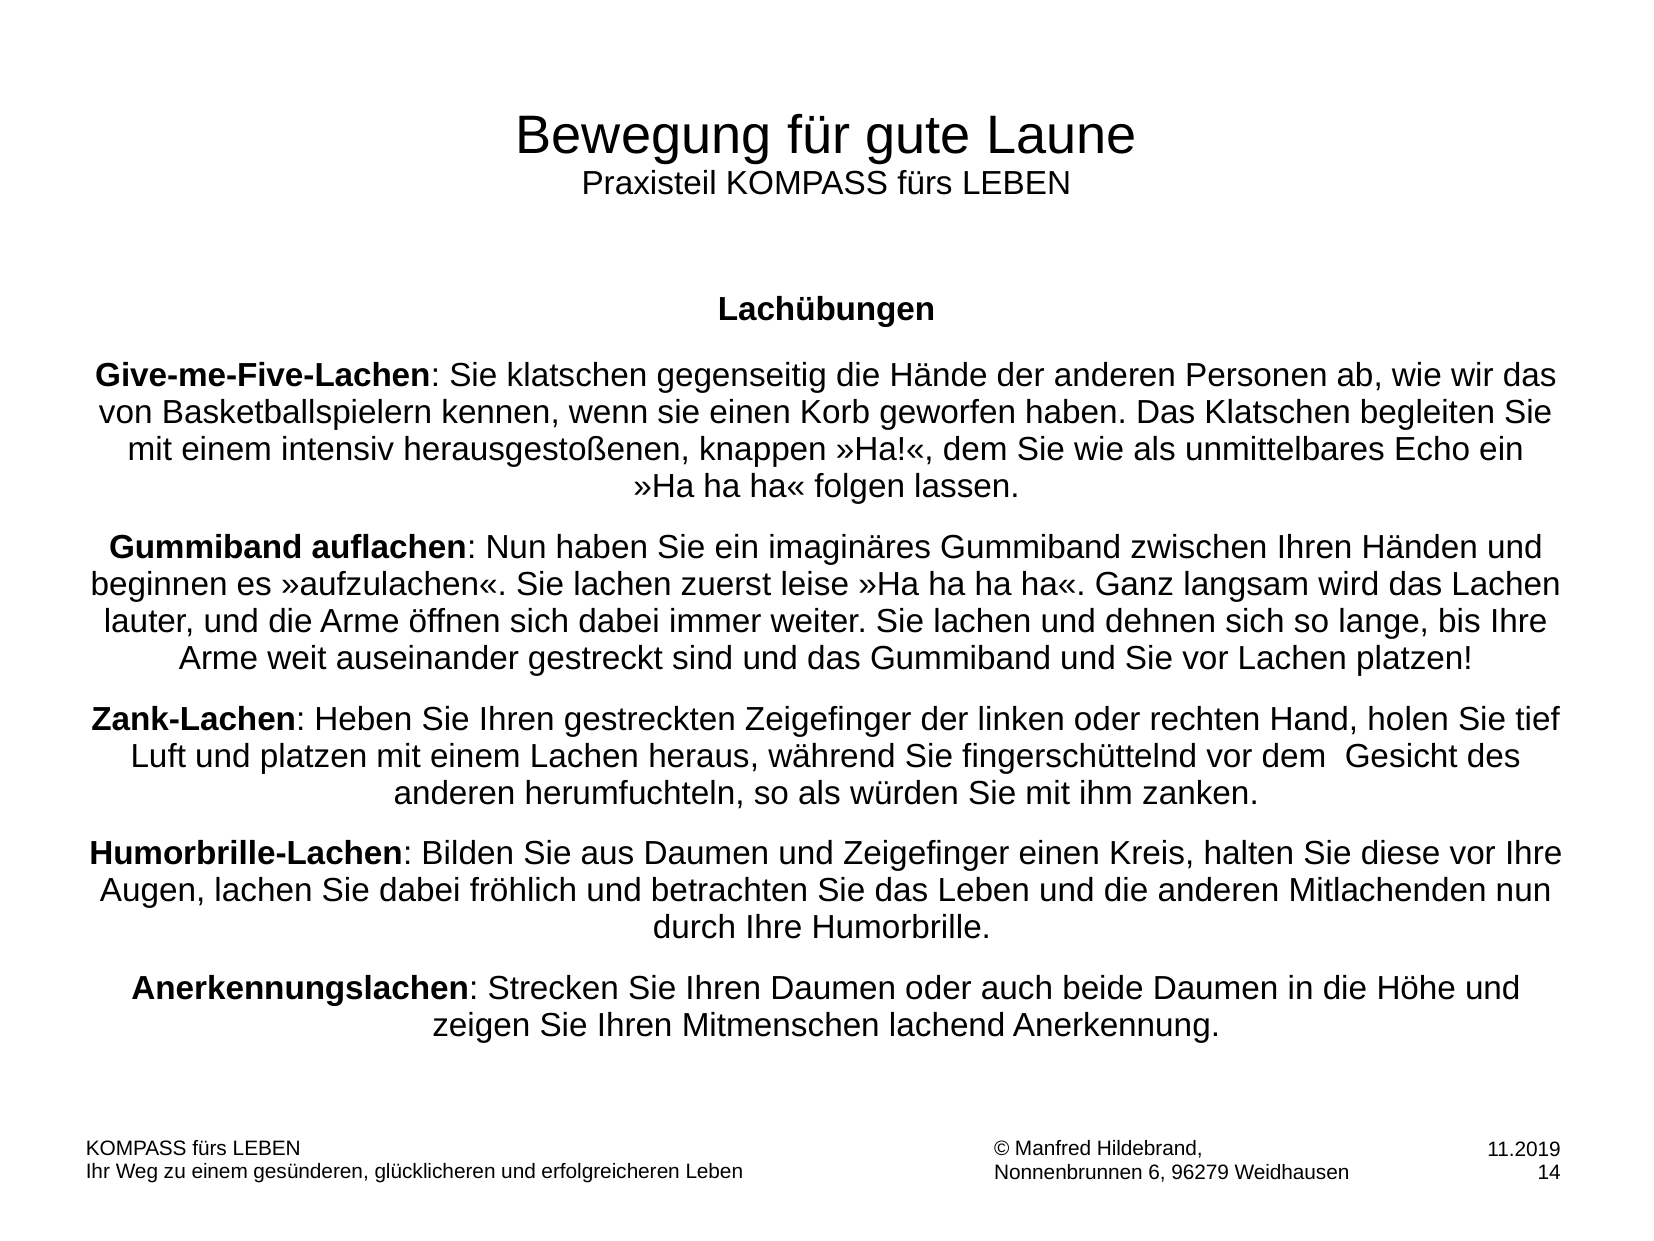

# Bewegung für gute Laune Praxisteil KOMPASS fürs LEBEN
Lachübungen
Give-me-Five-Lachen: Sie klatschen gegenseitig die Hände der anderen Personen ab, wie wir das von Basketballspielern kennen, wenn sie einen Korb geworfen haben. Das Klatschen begleiten Sie mit einem intensiv herausgestoßenen, knappen »Ha!«, dem Sie wie als unmittelbares Echo ein
»Ha ha ha« folgen lassen.
Gummiband auflachen: Nun haben Sie ein imaginäres Gummiband zwischen Ihren Händen und beginnen es »aufzulachen«. Sie lachen zuerst leise »Ha ha ha ha«. Ganz langsam wird das Lachen lauter, und die Arme öffnen sich dabei immer weiter. Sie lachen und dehnen sich so lange, bis Ihre Arme weit auseinander gestreckt sind und das Gummiband und Sie vor Lachen platzen!
Zank-Lachen: Heben Sie Ihren gestreckten Zeigefinger der linken oder rechten Hand, holen Sie tief Luft und platzen mit einem Lachen heraus, während Sie fingerschüttelnd vor dem Gesicht des anderen herumfuchteln, so als würden Sie mit ihm zanken.
Humorbrille-Lachen: Bilden Sie aus Daumen und Zeigefinger einen Kreis, halten Sie diese vor Ihre Augen, lachen Sie dabei fröhlich und betrachten Sie das Leben und die anderen Mitlachenden nun durch Ihre Humorbrille.
Anerkennungslachen: Strecken Sie Ihren Daumen oder auch beide Daumen in die Höhe und zeigen Sie Ihren Mitmenschen lachend Anerkennung.
KOMPASS fürs LEBEN
Ihr Weg zu einem gesünderen, glücklicheren und erfolgreicheren Leben
© Manfred Hildebrand,
Nonnenbrunnen 6, 96279 Weidhausen
11.2019
14